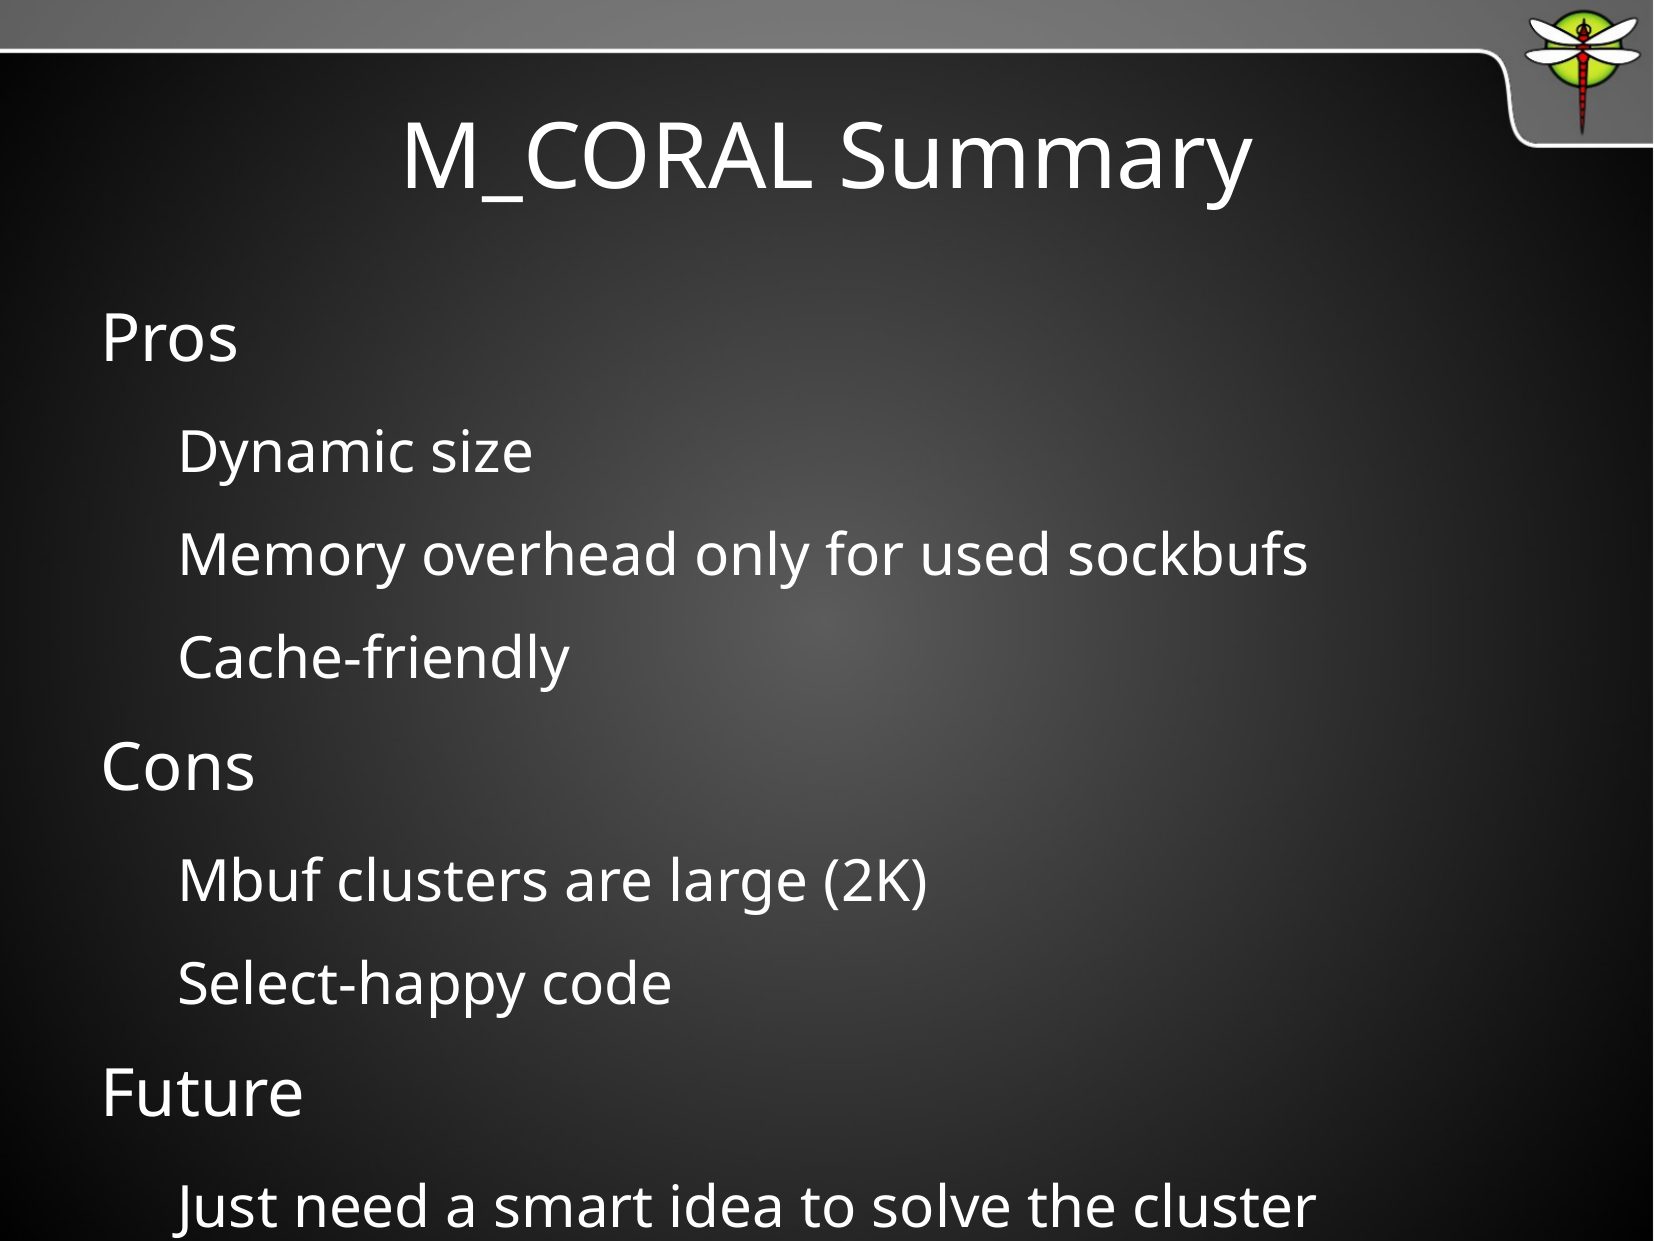

# M_CORAL Summary
Pros
Dynamic size
Memory overhead only for used sockbufs
Cache-friendly
Cons
Mbuf clusters are large (2K)
Select-happy code
Future
Just need a smart idea to solve the cluster deallocation problem